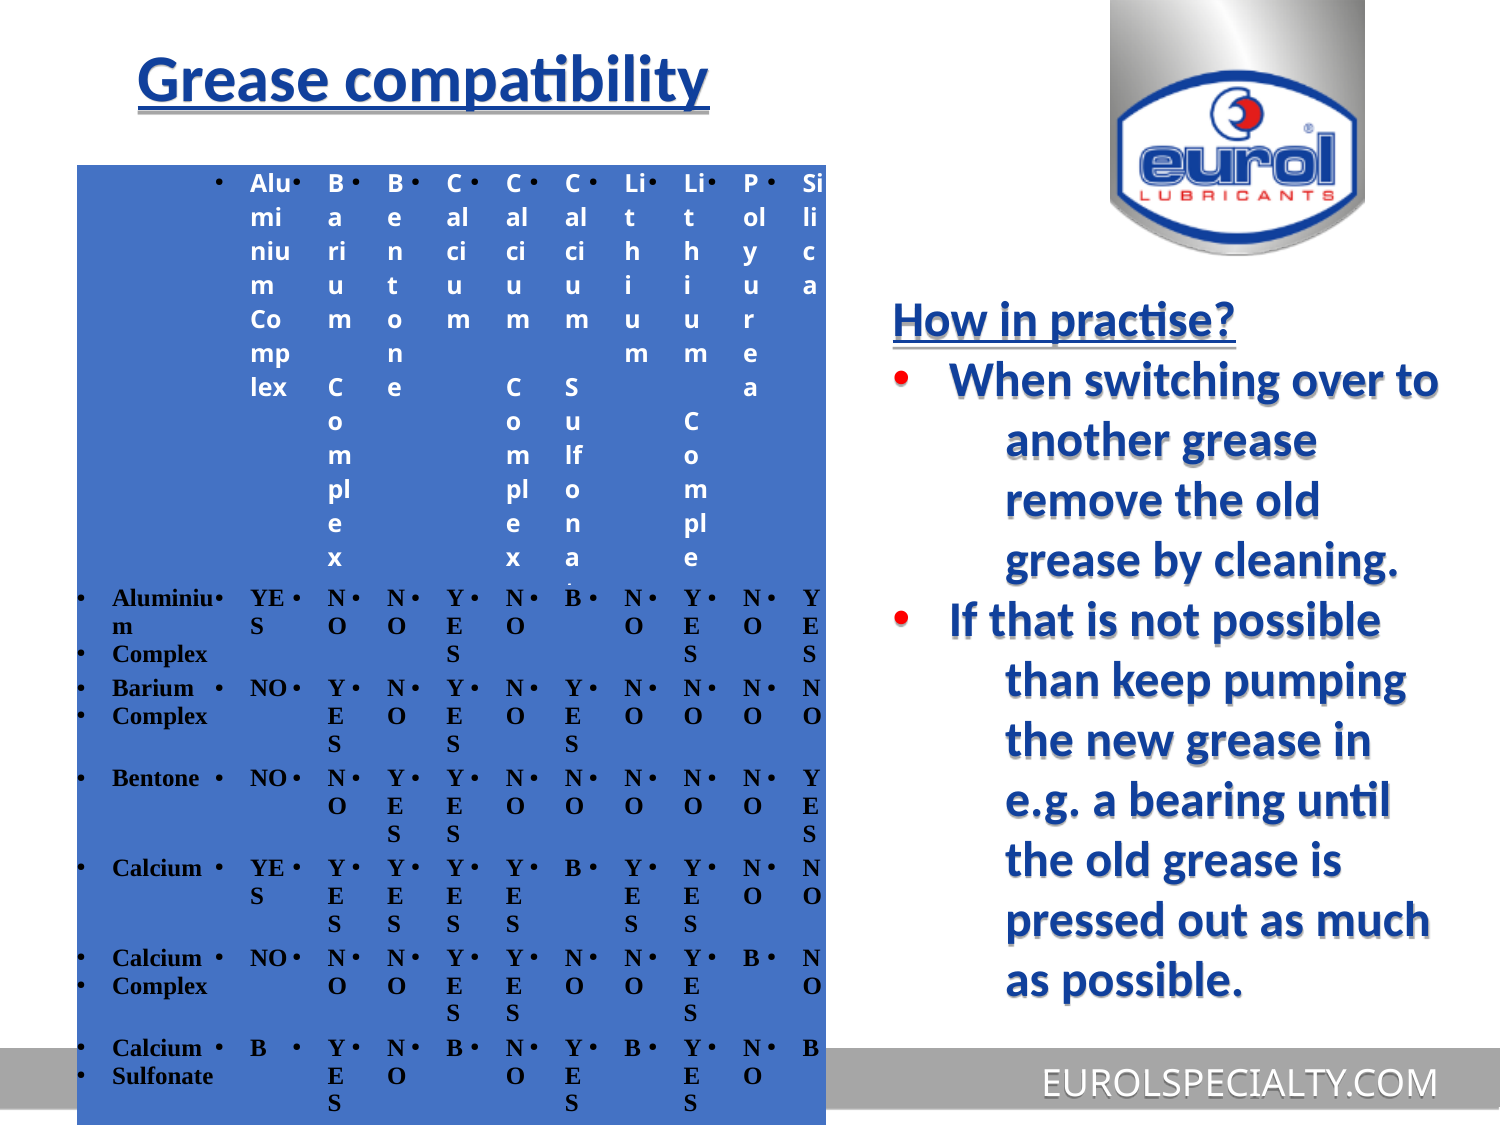

Grease compatibility
| | Aluminium Complex | Barium Complex | Bentone | Calcium | Calcium Complex | Calcium Sulfonate | Lithium | Lithium Complex | Polyurea | Silica |
| --- | --- | --- | --- | --- | --- | --- | --- | --- | --- | --- |
| Aluminium Complex | YES | NO | NO | YES | NO | B | NO | YES | NO | YES |
| Barium Complex | NO | YES | NO | YES | NO | YES | NO | NO | NO | NO |
| Bentone | NO | NO | YES | YES | NO | NO | NO | NO | NO | YES |
| Calcium | YES | YES | YES | YES | YES | B | YES | YES | NO | NO |
| Calcium Complex | NO | NO | NO | YES | YES | NO | NO | YES | B | NO |
| Calcium Sulfonate | B | YES | NO | B | NO | YES | B | YES | NO | B |
| Lithium | NO | NO | NO | YES | NO | B | YES | YES | NO | NO |
| Lithium Complex | YES | NO | NO | YES | YES | YES | YES | YES | NO | YES |
| Polyurea | NO | NO | NO | NO | B | NO | NO | NO | YES | NO |
| Silica | YES | NO | YES | NO | NO | B | NO | YES | NO | YES |
How in practise?
When switching over to another grease remove the old grease by cleaning.
If that is not possible than keep pumping the new grease in e.g. a bearing until the old grease is pressed out as much as possible.